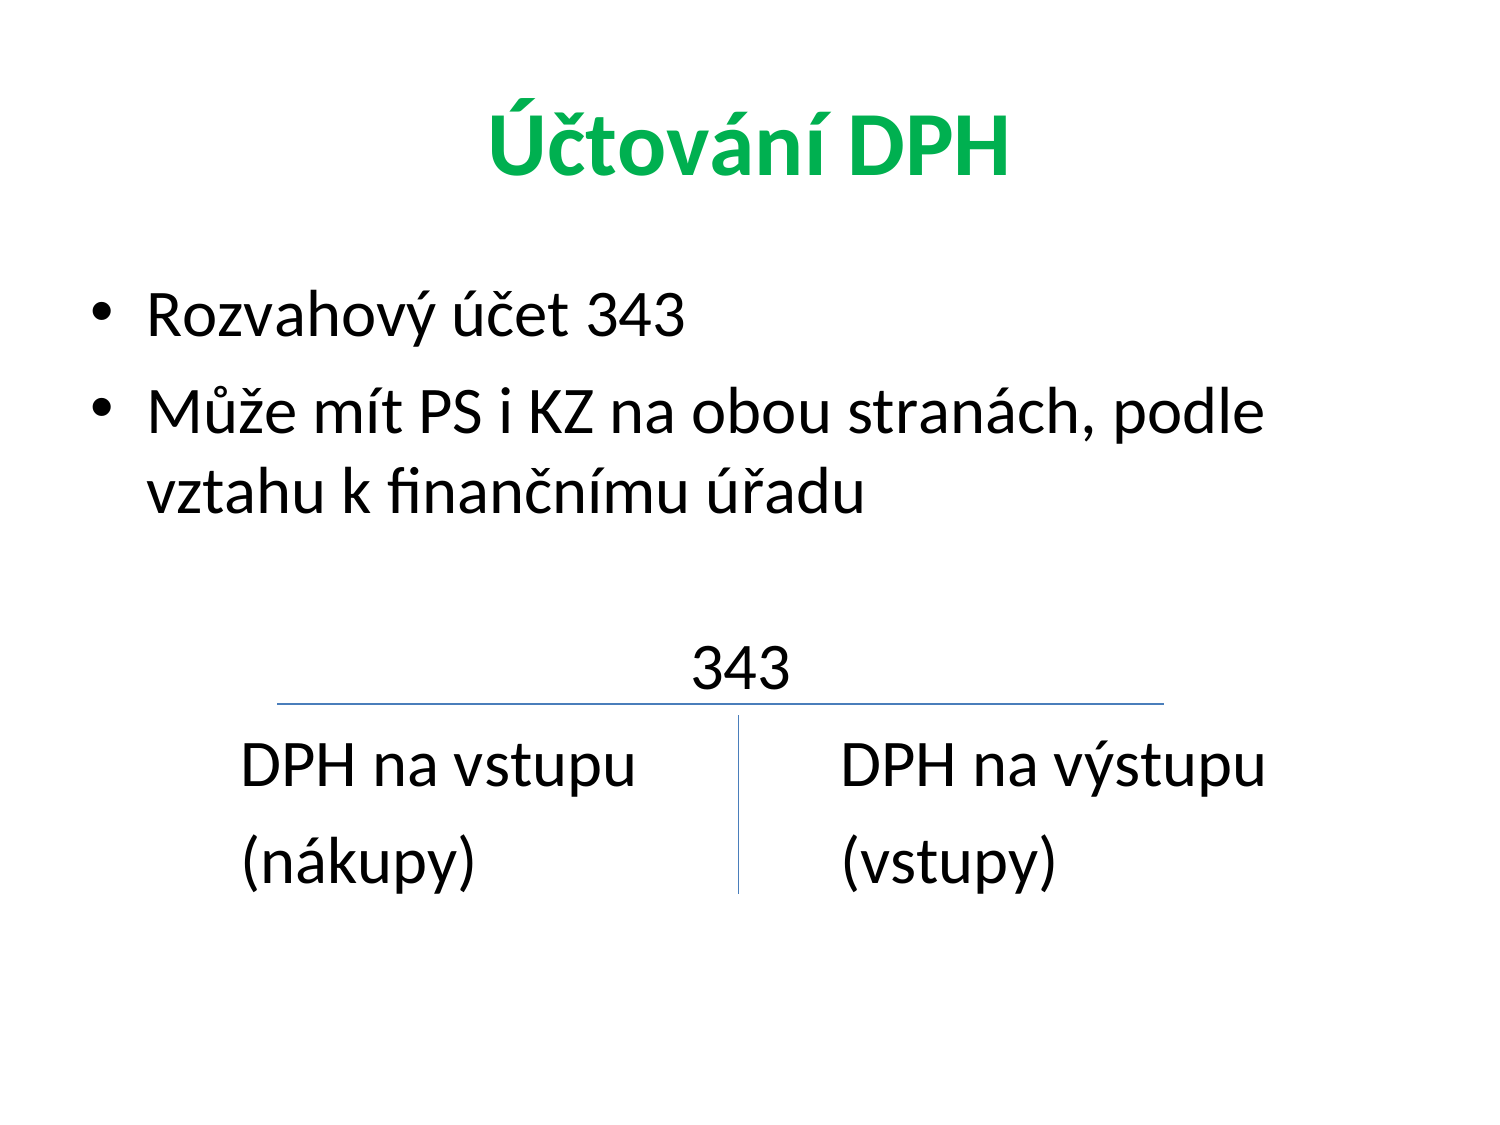

# Účtování DPH
Rozvahový účet 343
Může mít PS i KZ na obou stranách, podle vztahu k finančnímu úřadu
					343
		DPH na vstupu		DPH na výstupu
		(nákupy)			(vstupy)